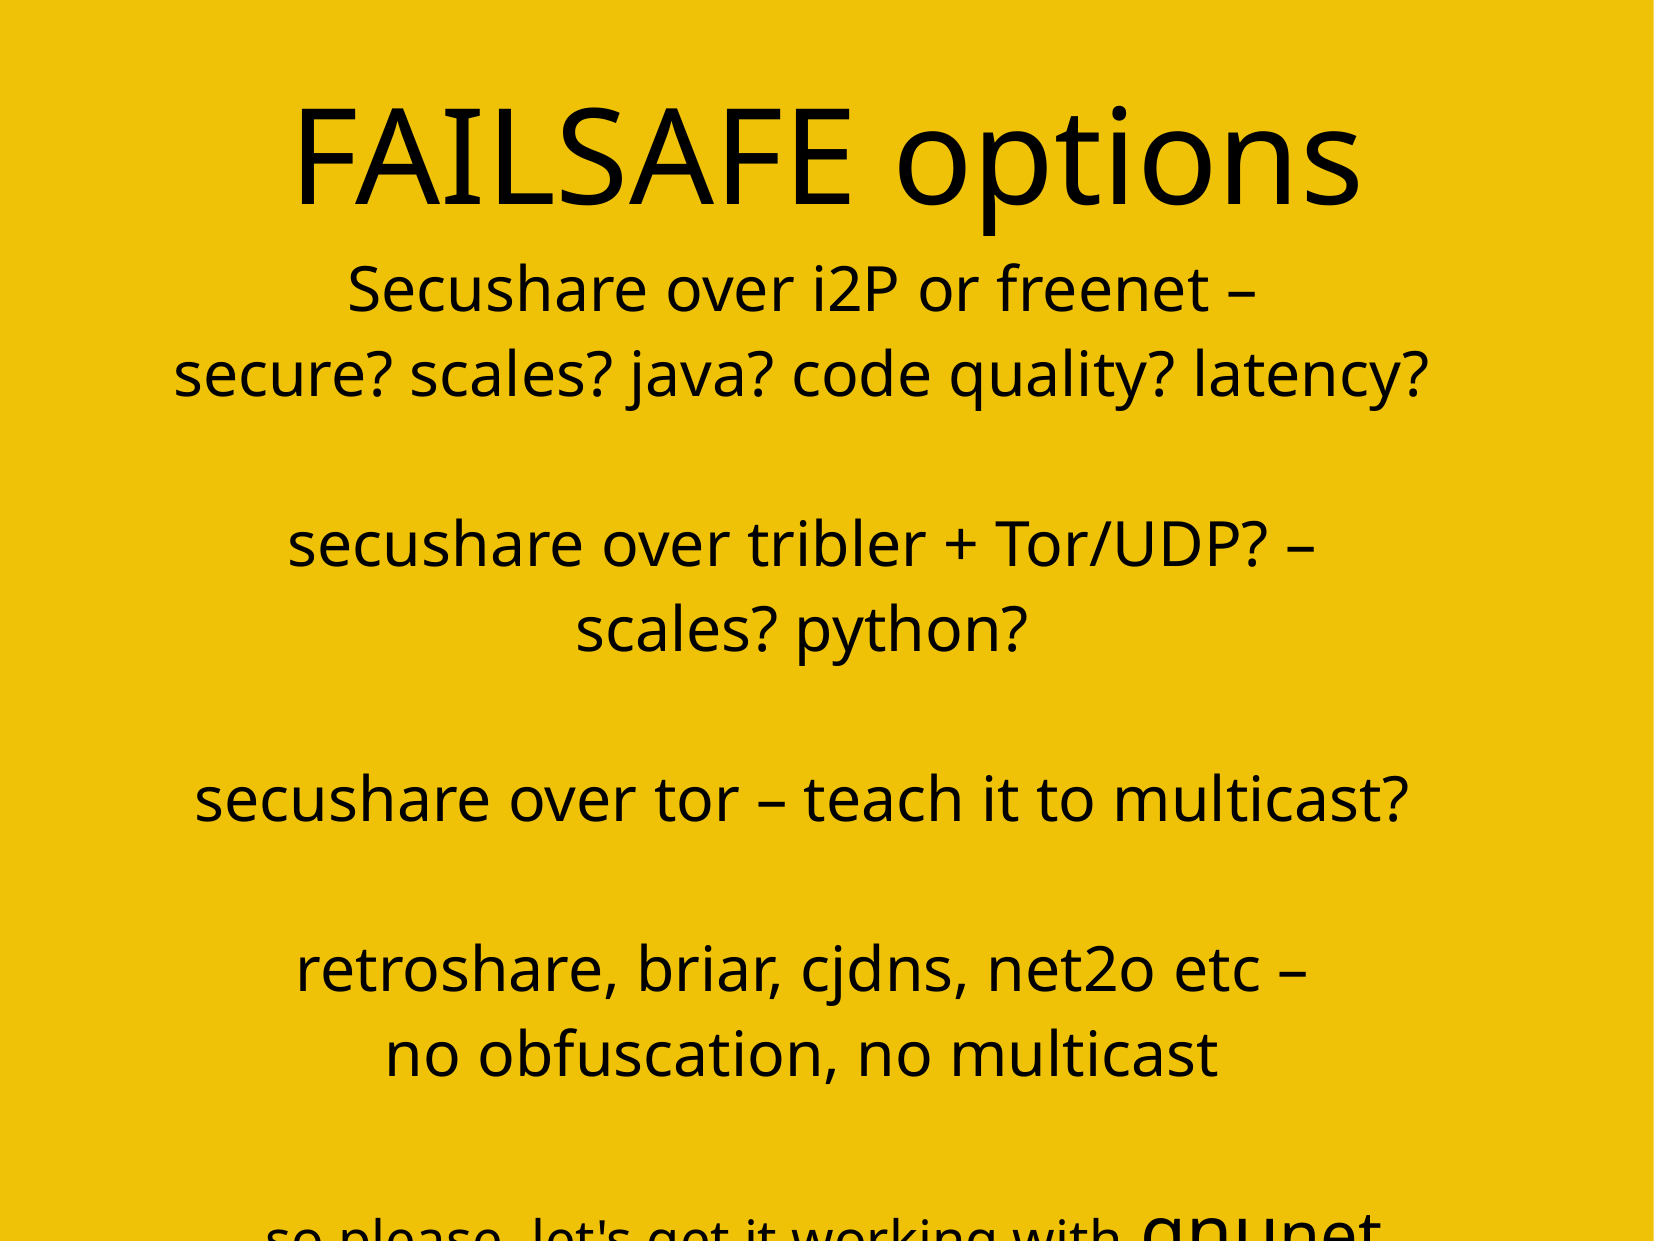

FAILSAFE options
# Secushare over i2P or freenet –
secure? scales? java? code quality? latency?
secushare over tribler + Tor/UDP? –
scales? python?
secushare over tor – teach it to multicast?
retroshare, briar, cjdns, net2o etc –
no obfuscation, no multicast
…so please, let's get it working with gnunet